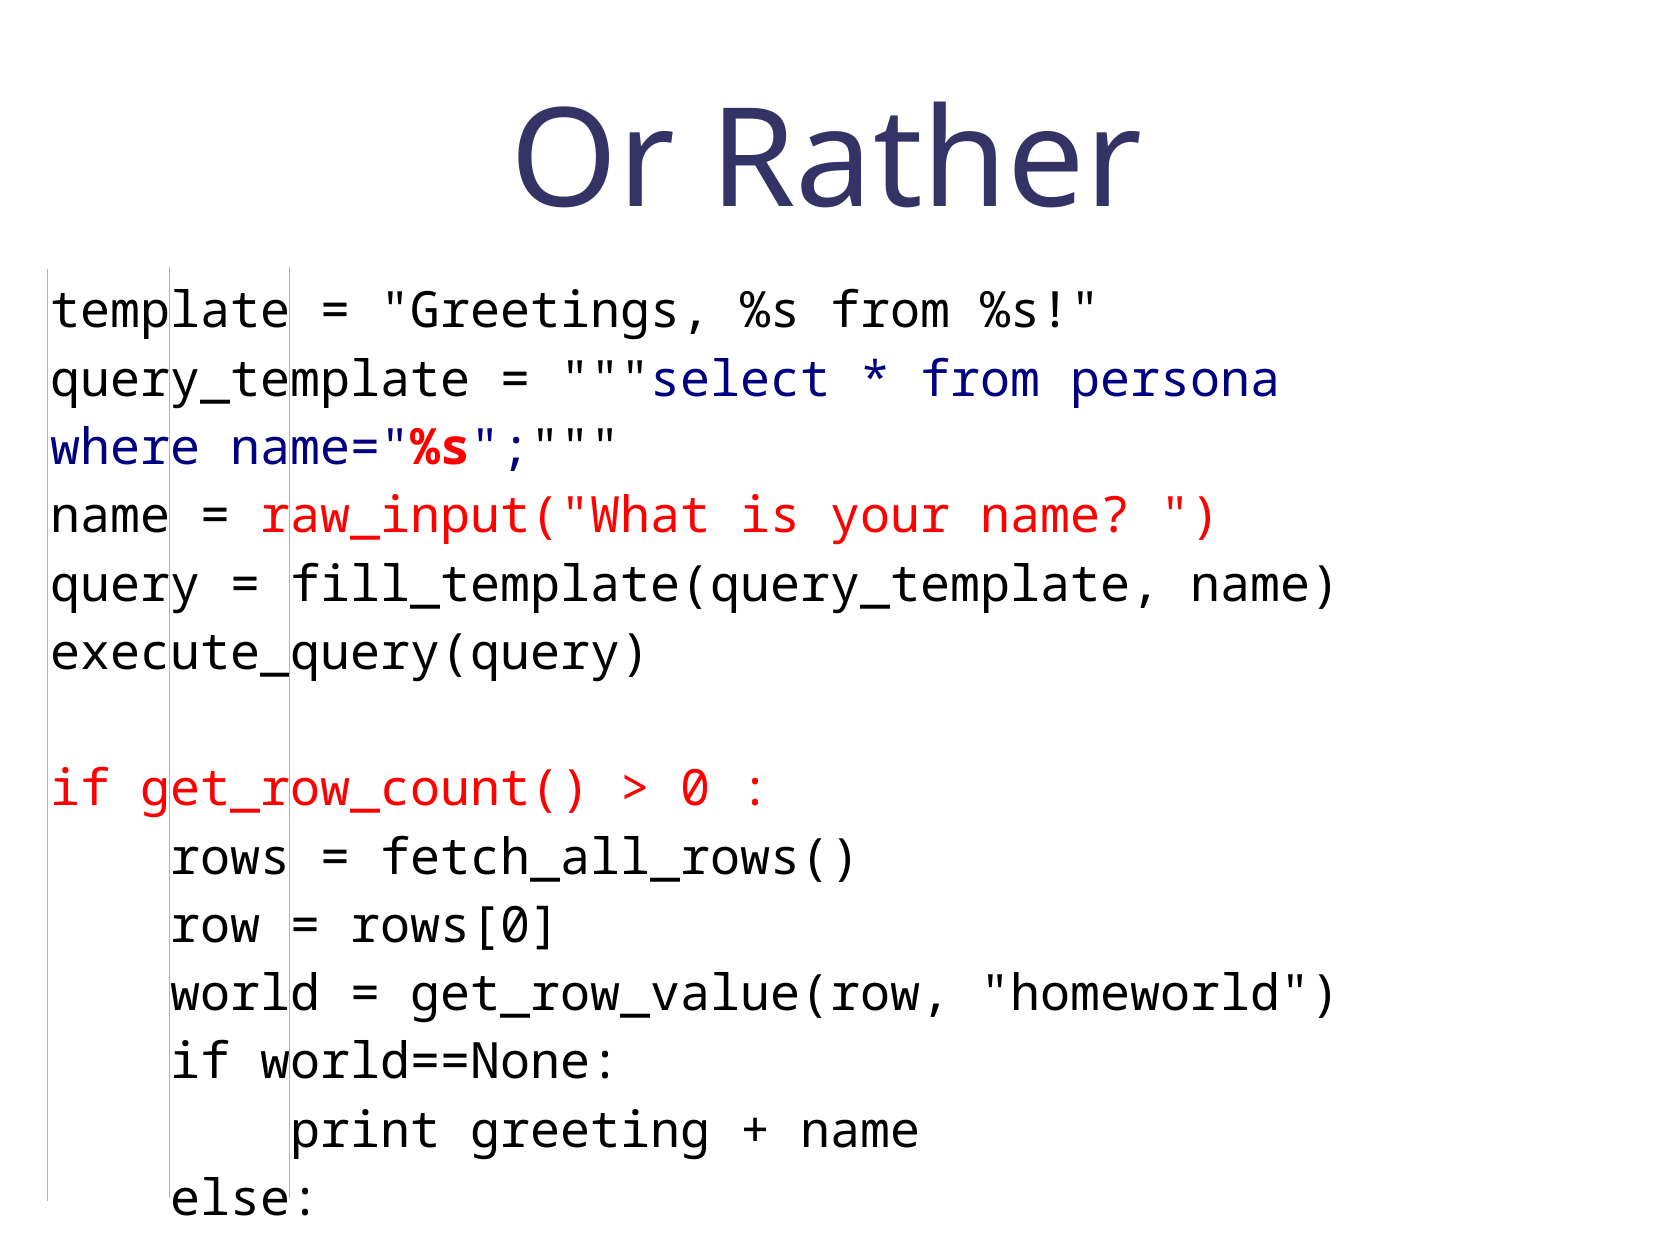

# Or Rather
template = "Greetings, %s from %s!"
query_template = """select * from persona
where name="%s";"""
name = raw_input("What is your name? ")
query = fill_template(query_template, name)
execute_query(query)
if get_row_count() > 0 :
 rows = fetch_all_rows()
 row = rows[0]
 world = get_row_value(row, "homeworld")
 if world==None:
 print greeting + name
 else:
 print fill_template(template, name, world)
else :
 print "No such user!"